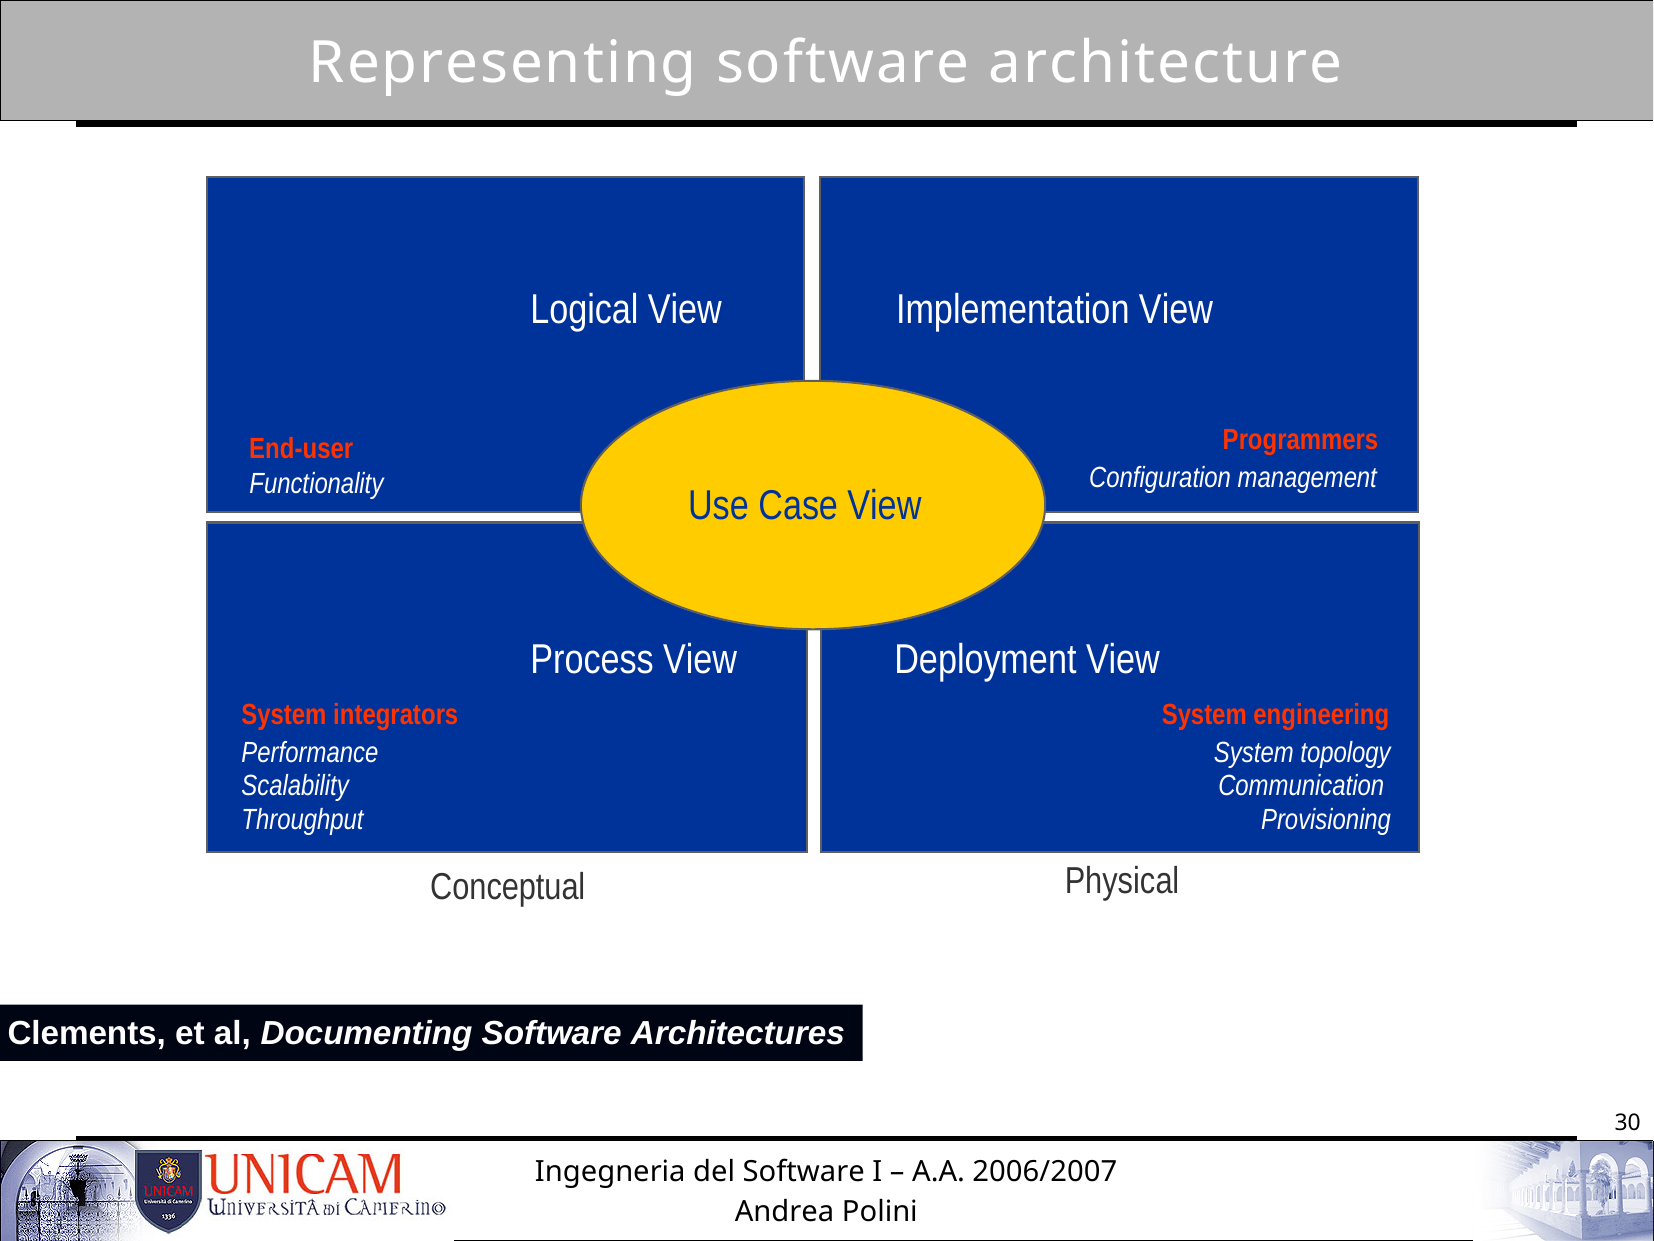

# Representing software architecture
Logical View
Implementation View
Programmers
Configuration management
End-user
Functionality
Use Case View
Process View
Deployment View
System integrators
Performance
Scalability
Throughput
System engineering
System topology
Communication
Provisioning
Physical
Conceptual
Clements, et al, Documenting Software Architectures
30